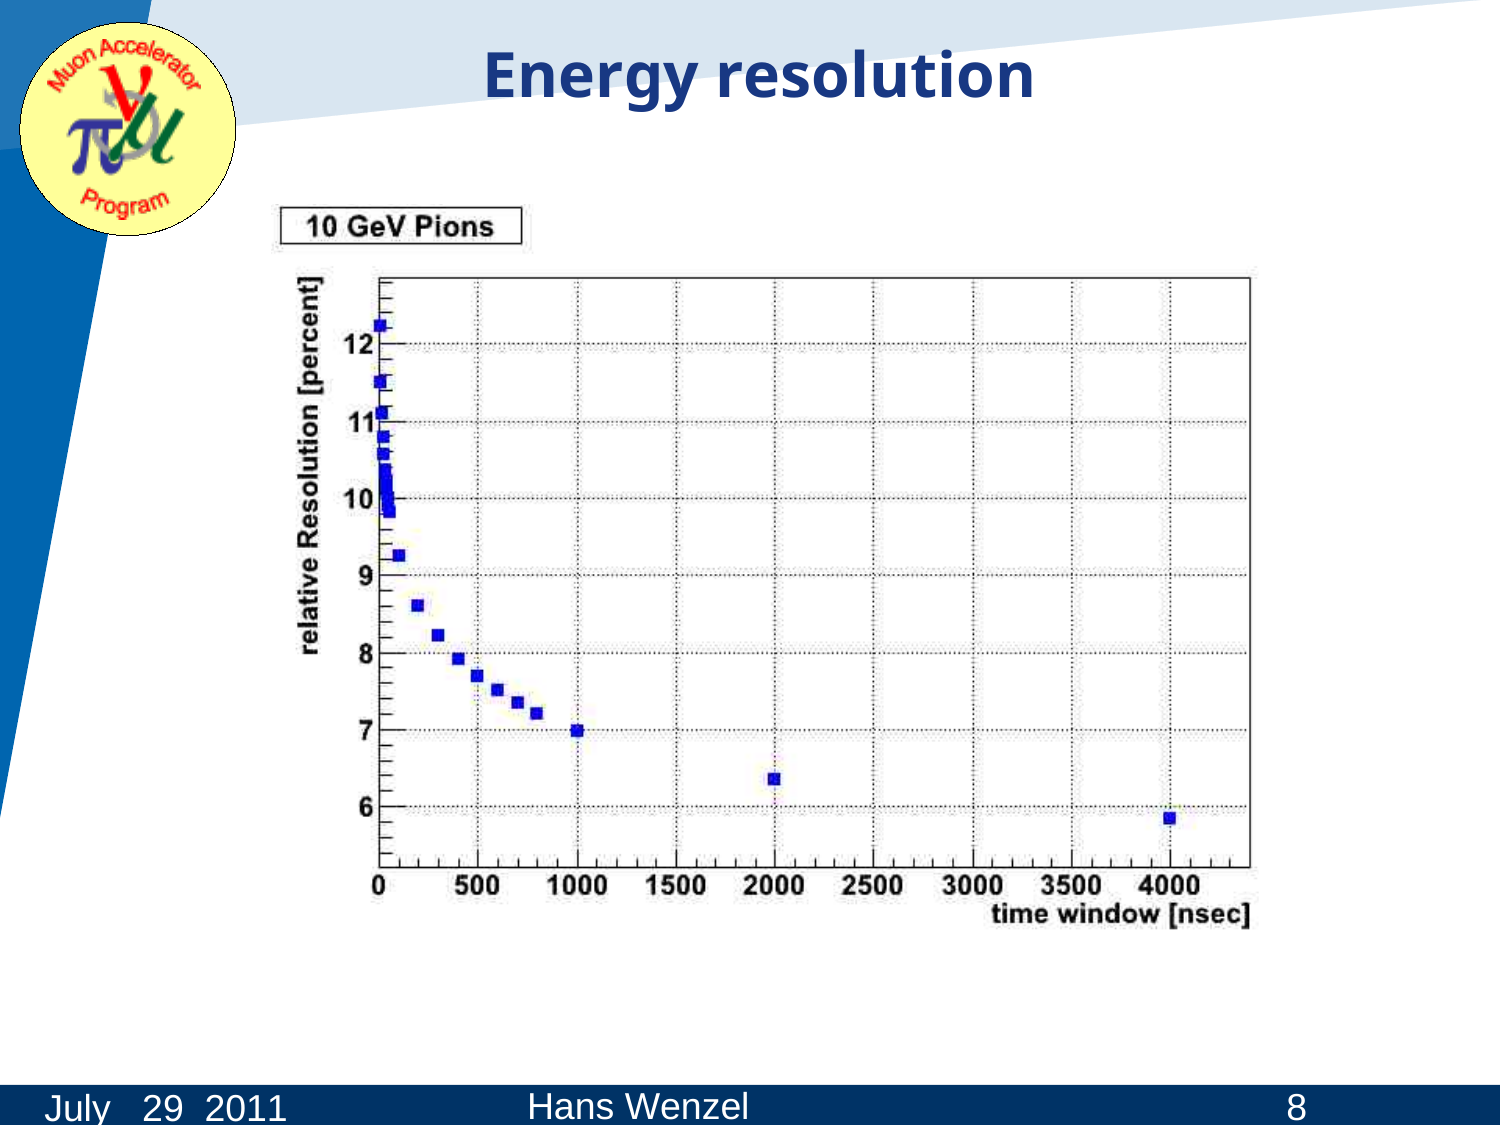

# Energy resolution
Hans Wenzel
January 22 2009